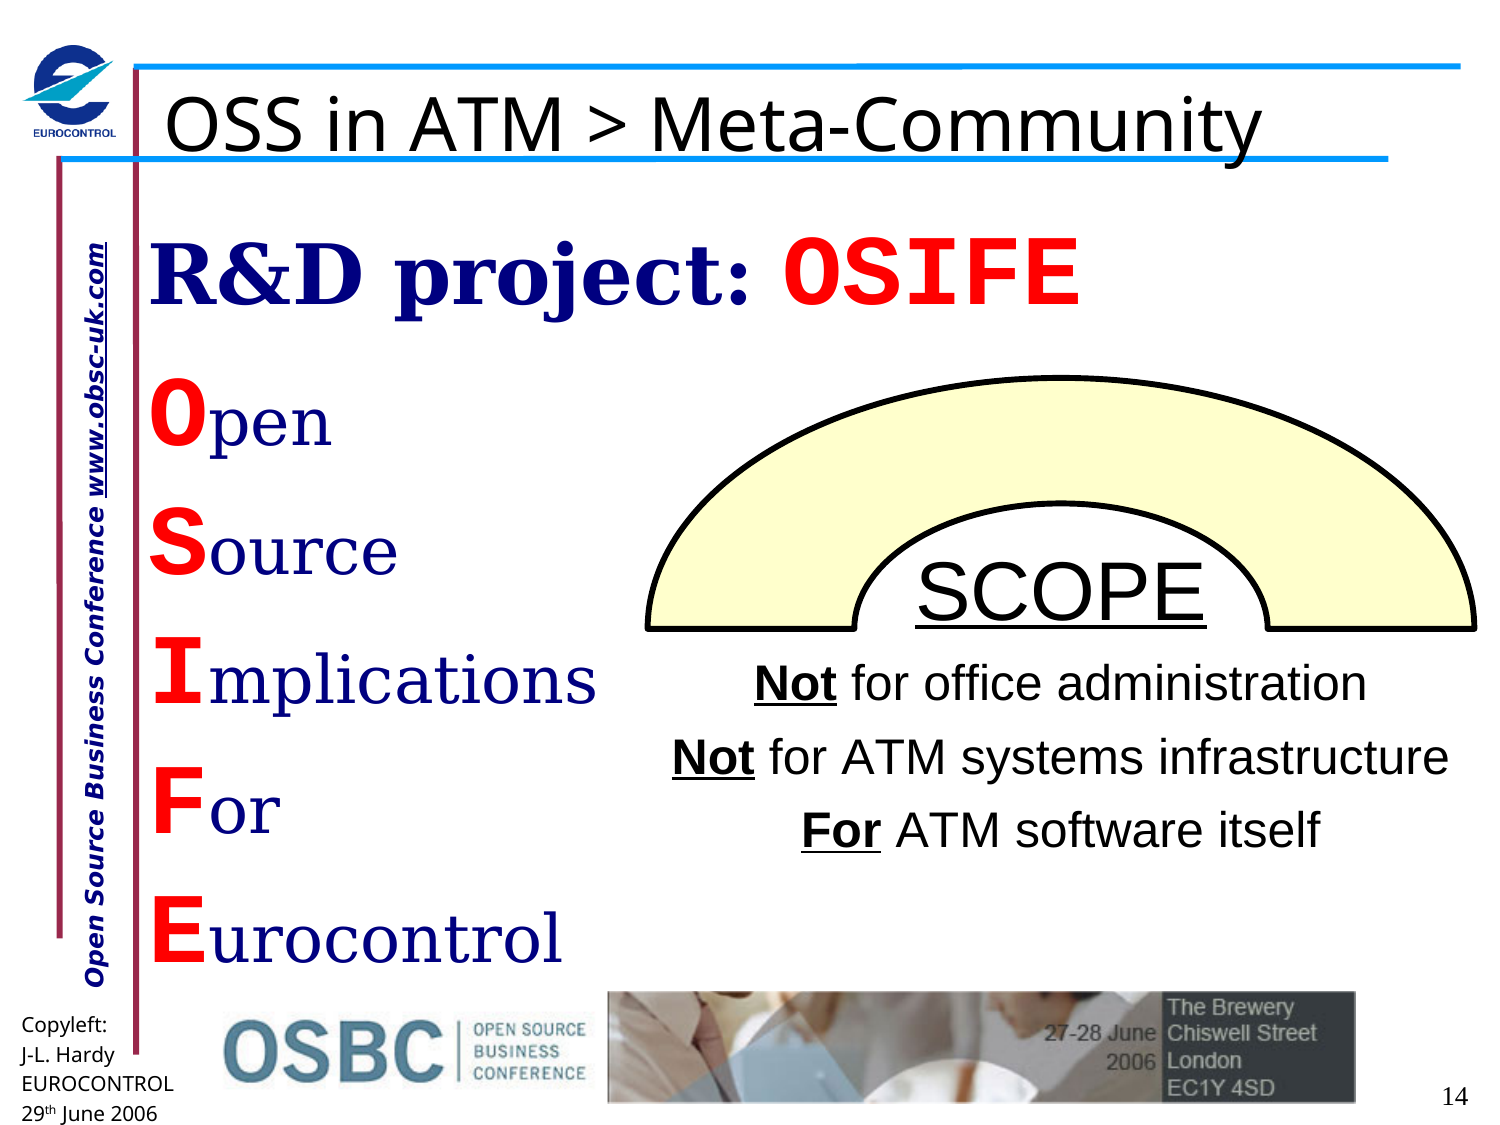

# R&D project: OSIFE
Open
Source
Implications
For
Eurocontrol
SCOPE
Not for office administration
Not for ATM systems infrastructure
For ATM software itself